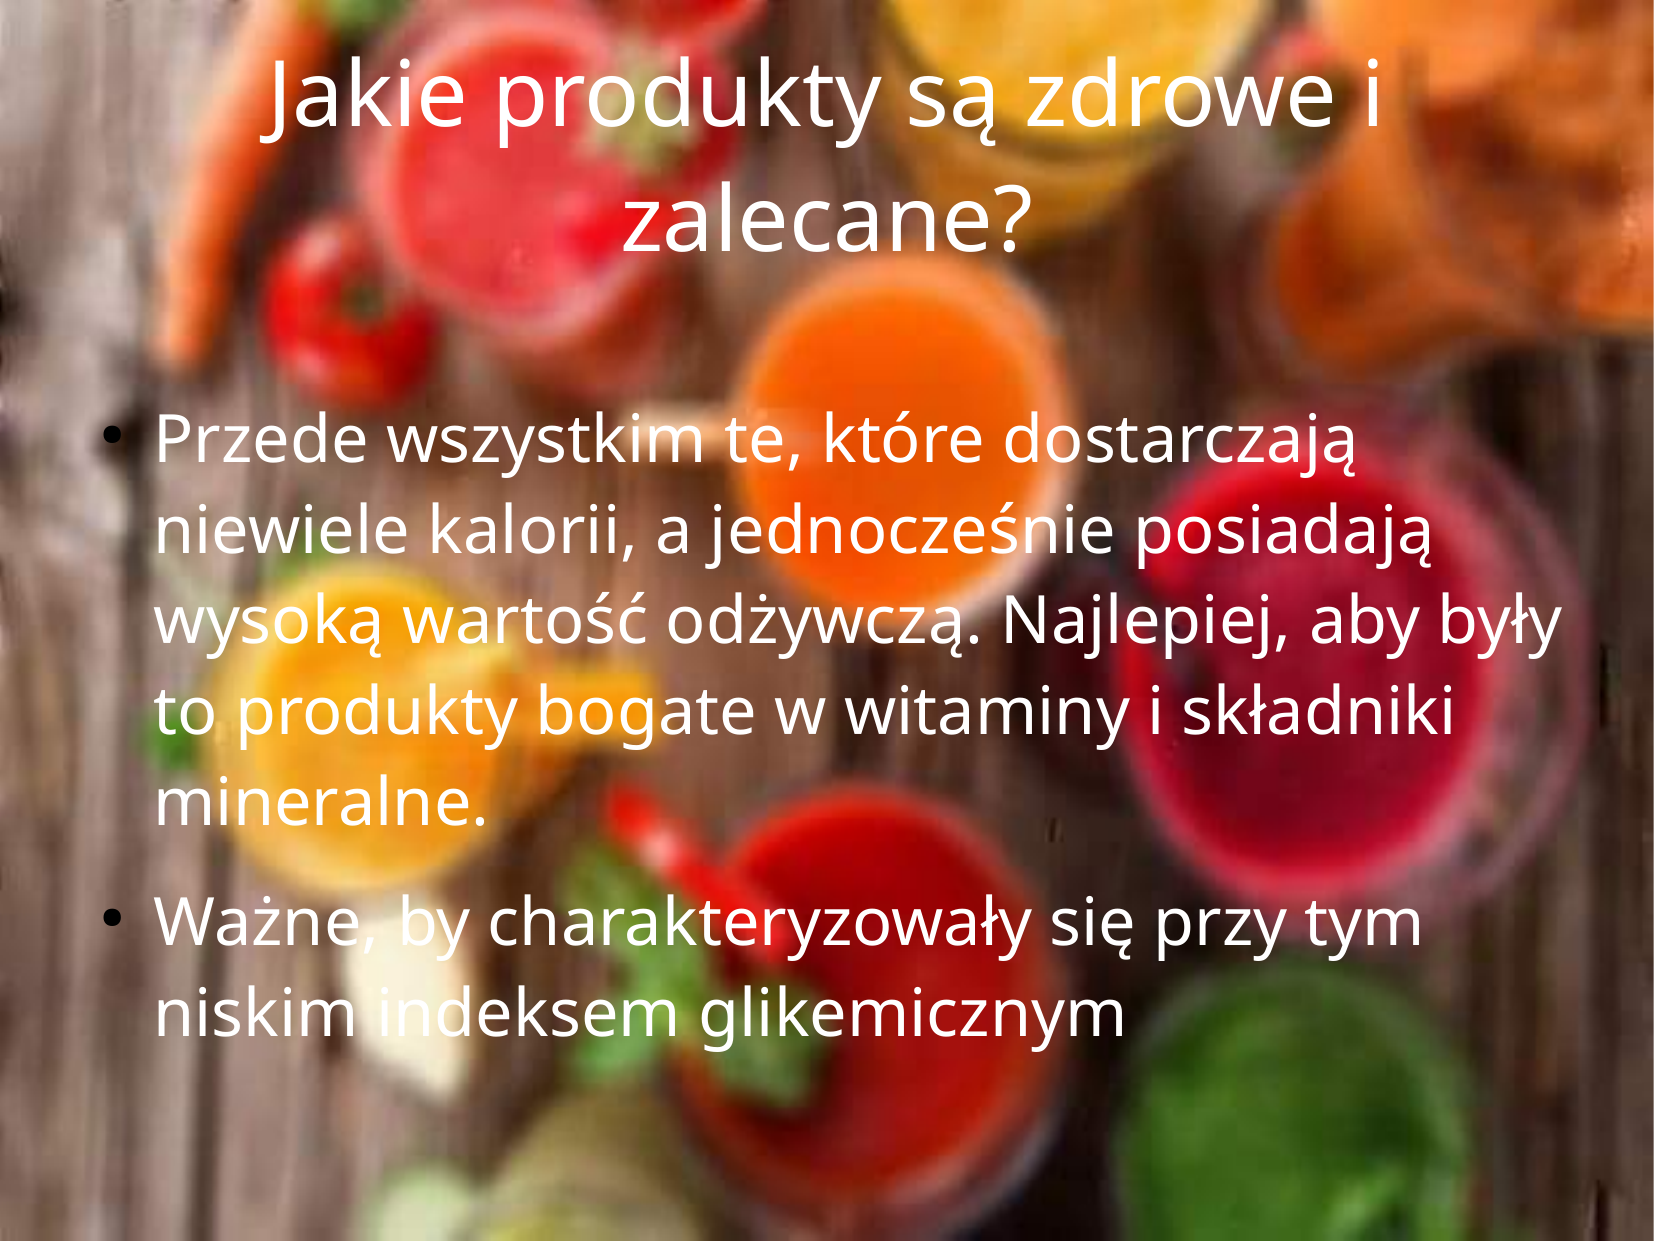

# Jakie produkty są zdrowe i zalecane?
Przede wszystkim te, które dostarczają niewiele kalorii, a jednocześnie posiadają wysoką wartość odżywczą. Najlepiej, aby były to produkty bogate w witaminy i składniki mineralne.
Ważne, by charakteryzowały się przy tym niskim indeksem glikemicznym